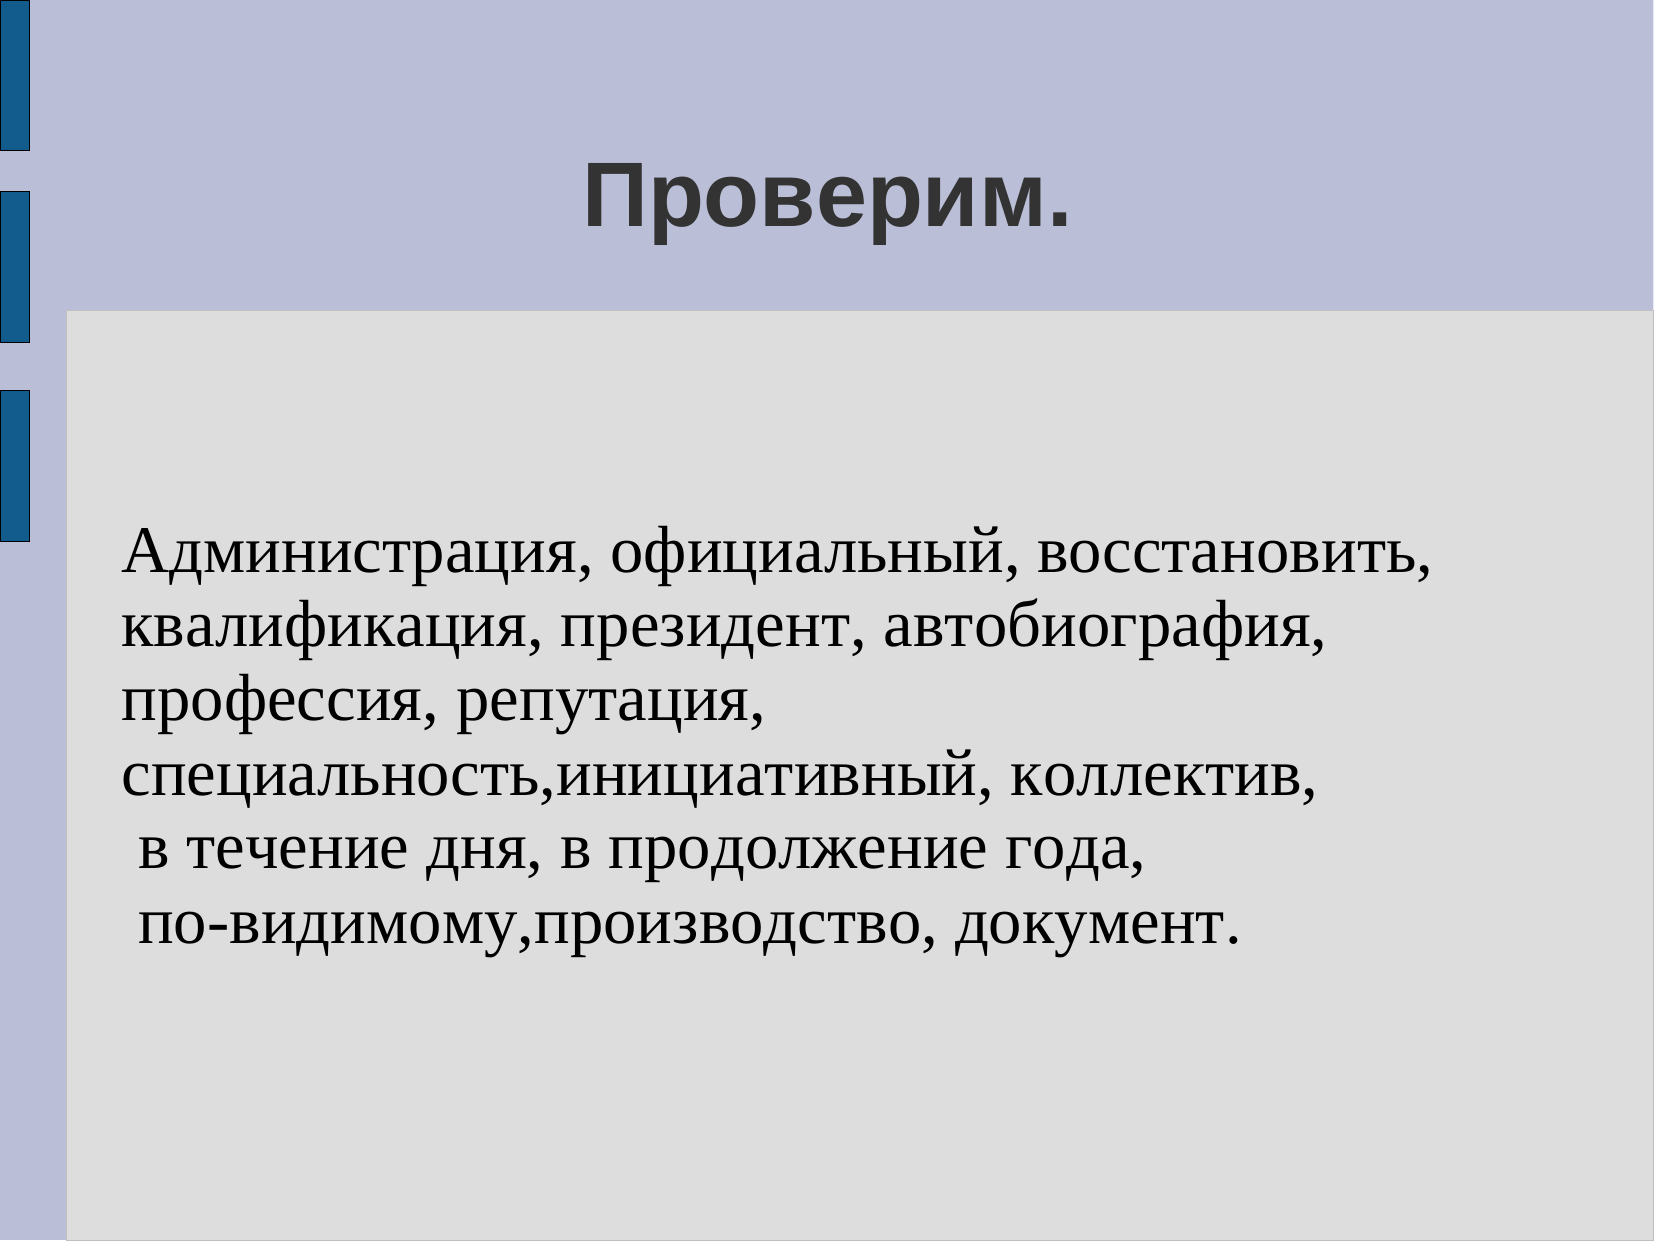

# Проверим.
Администрация, официальный, восстановить,
квалификация, президент, автобиография, профессия, репутация, специальность,инициативный, коллектив,
 в течение дня, в продолжение года,
 по-видимому,производство, документ.